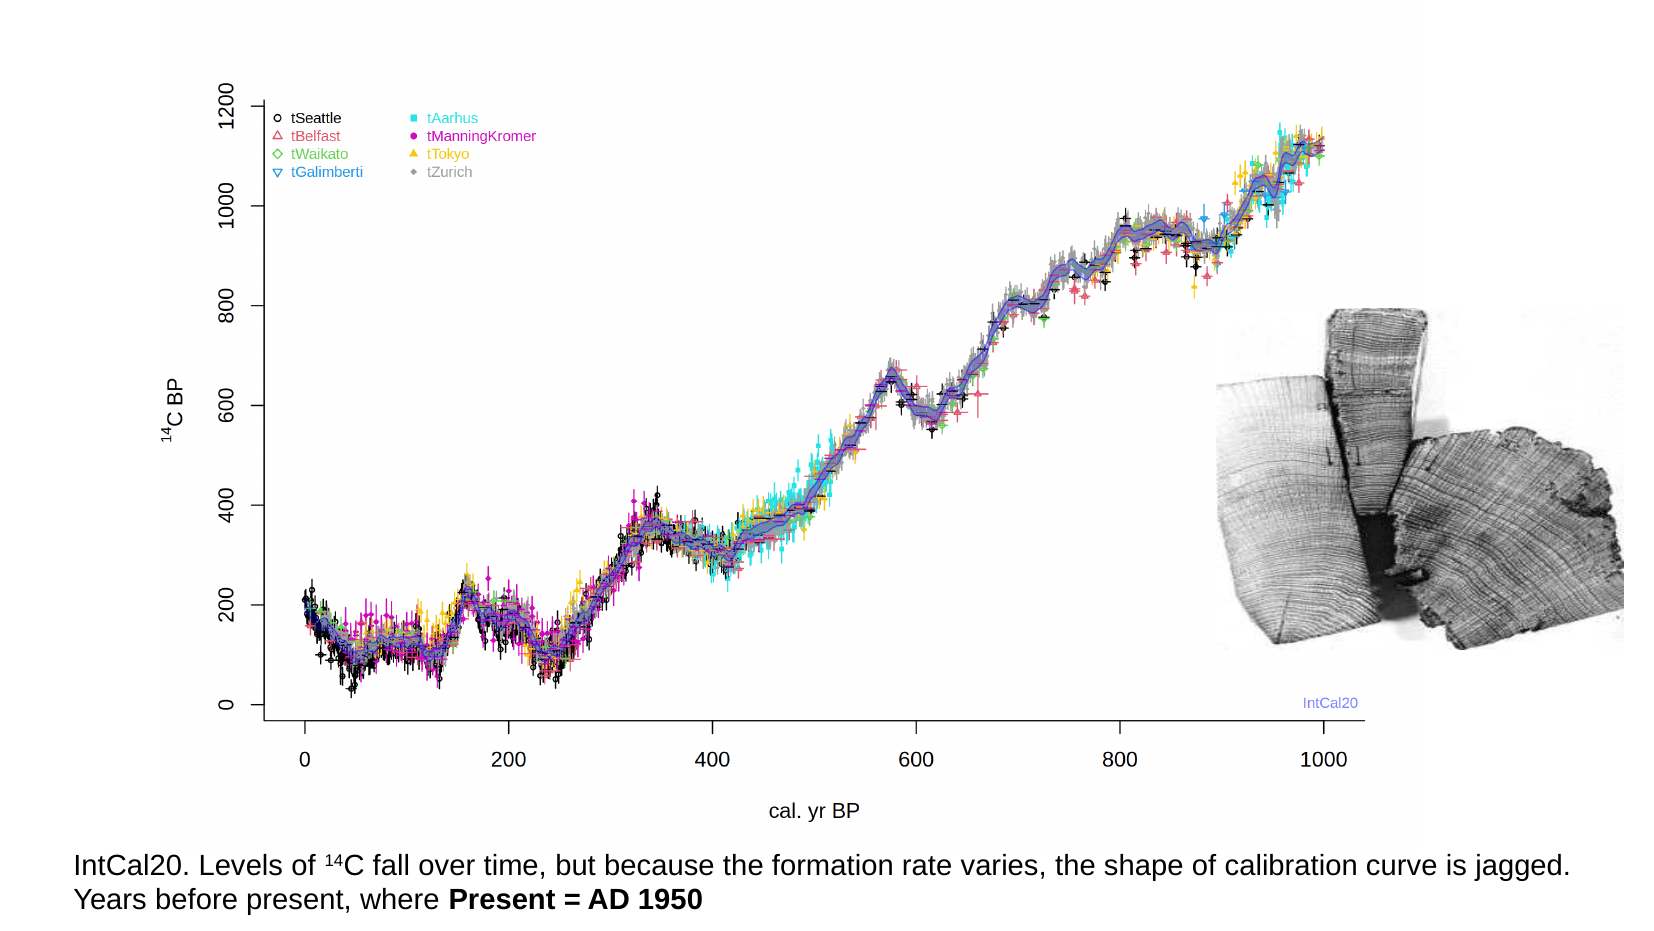

IntCal20. Levels of 14C fall over time, but because the formation rate varies, the shape of calibration curve is jagged.
Years before present, where Present = AD 1950